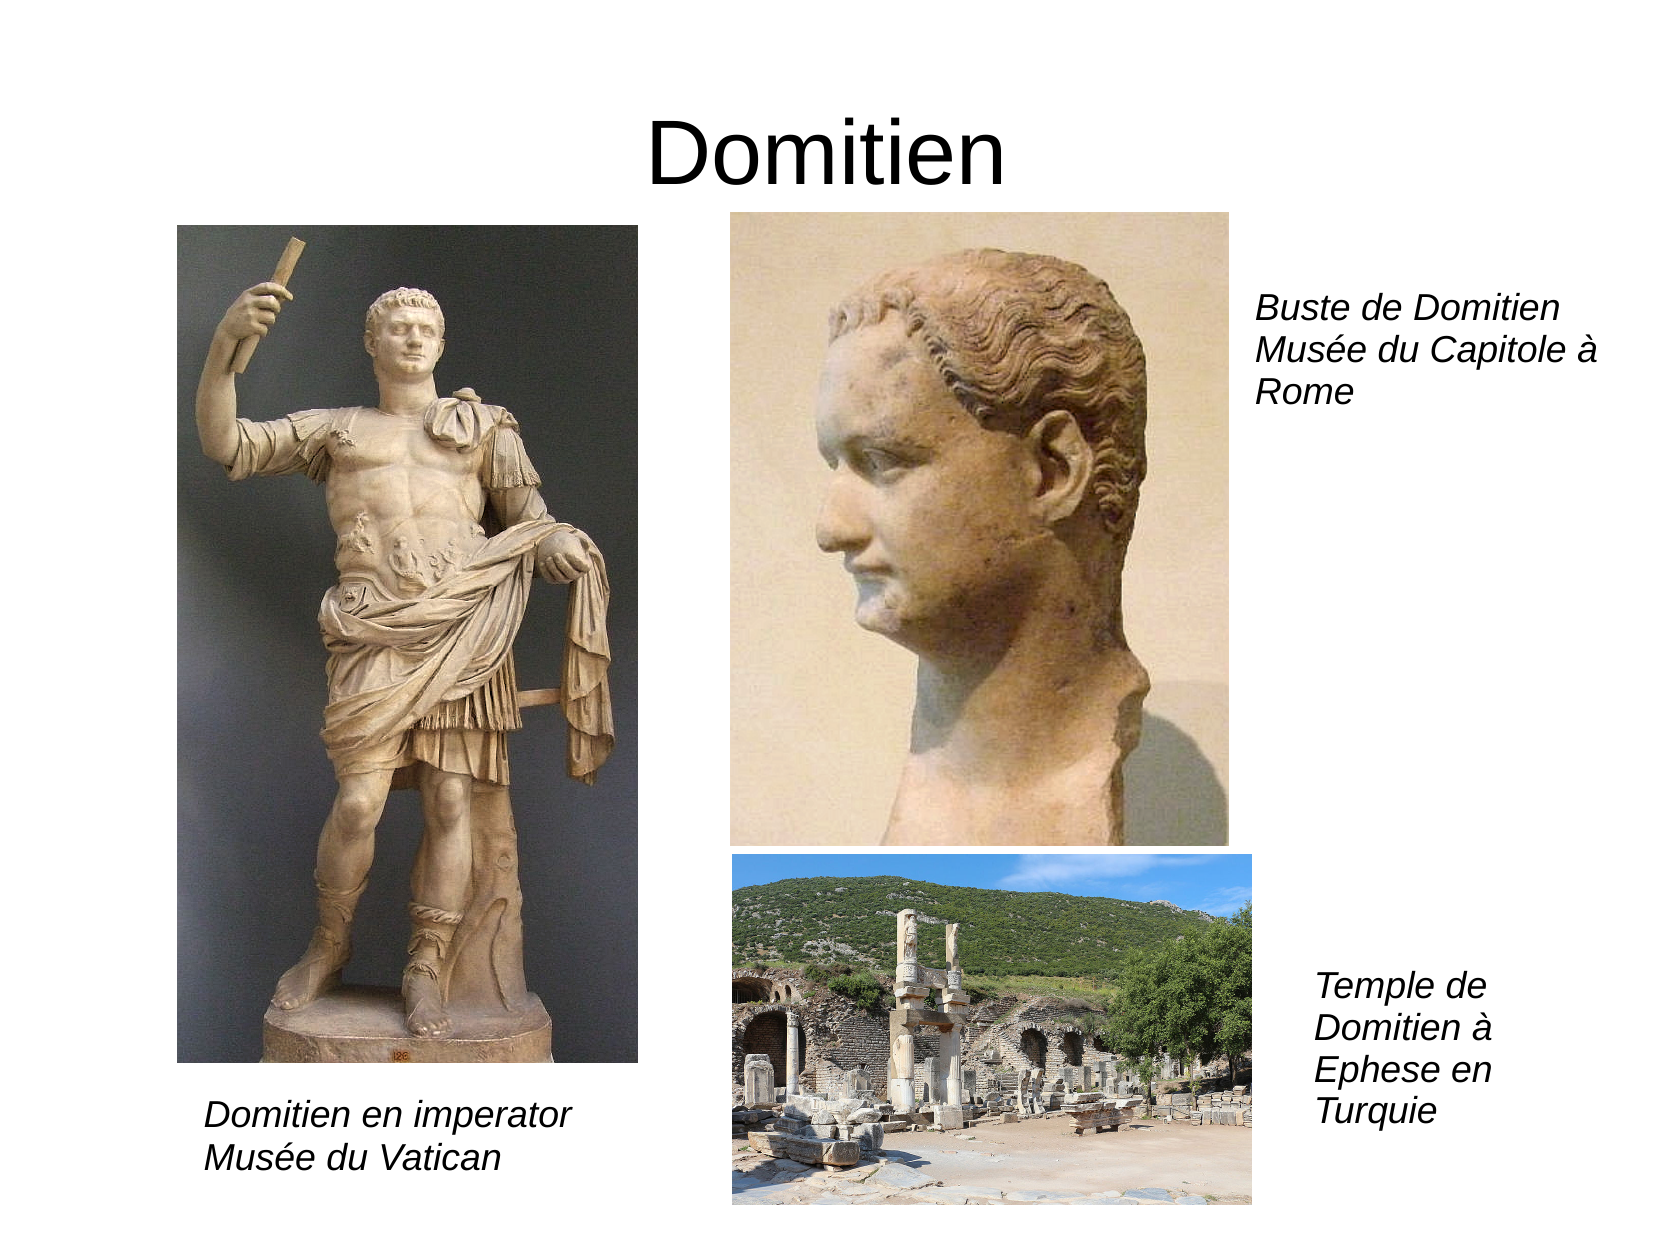

# Domitien
Buste de Domitien
Musée du Capitole à Rome
Temple de Domitien à Ephese en Turquie
Domitien en imperator
Musée du Vatican